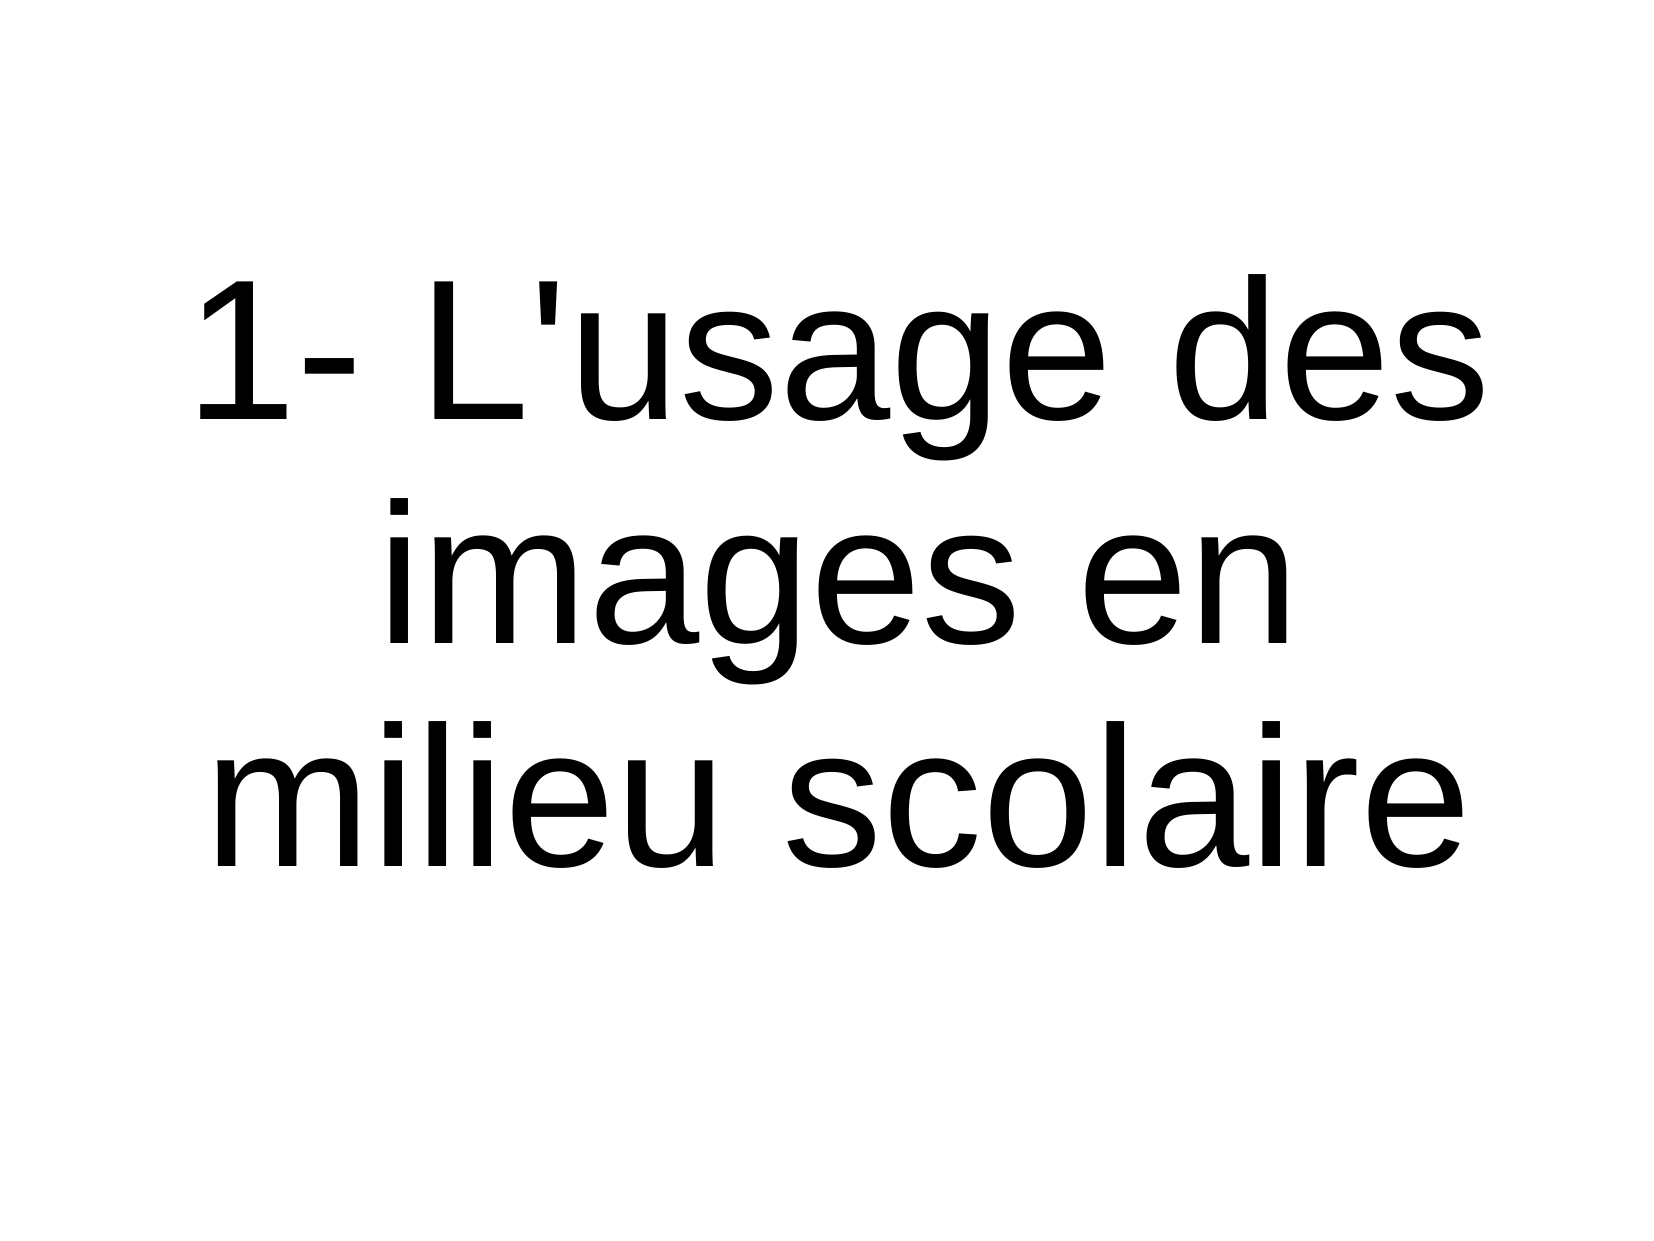

# 1- L'usage des images en milieu scolaire